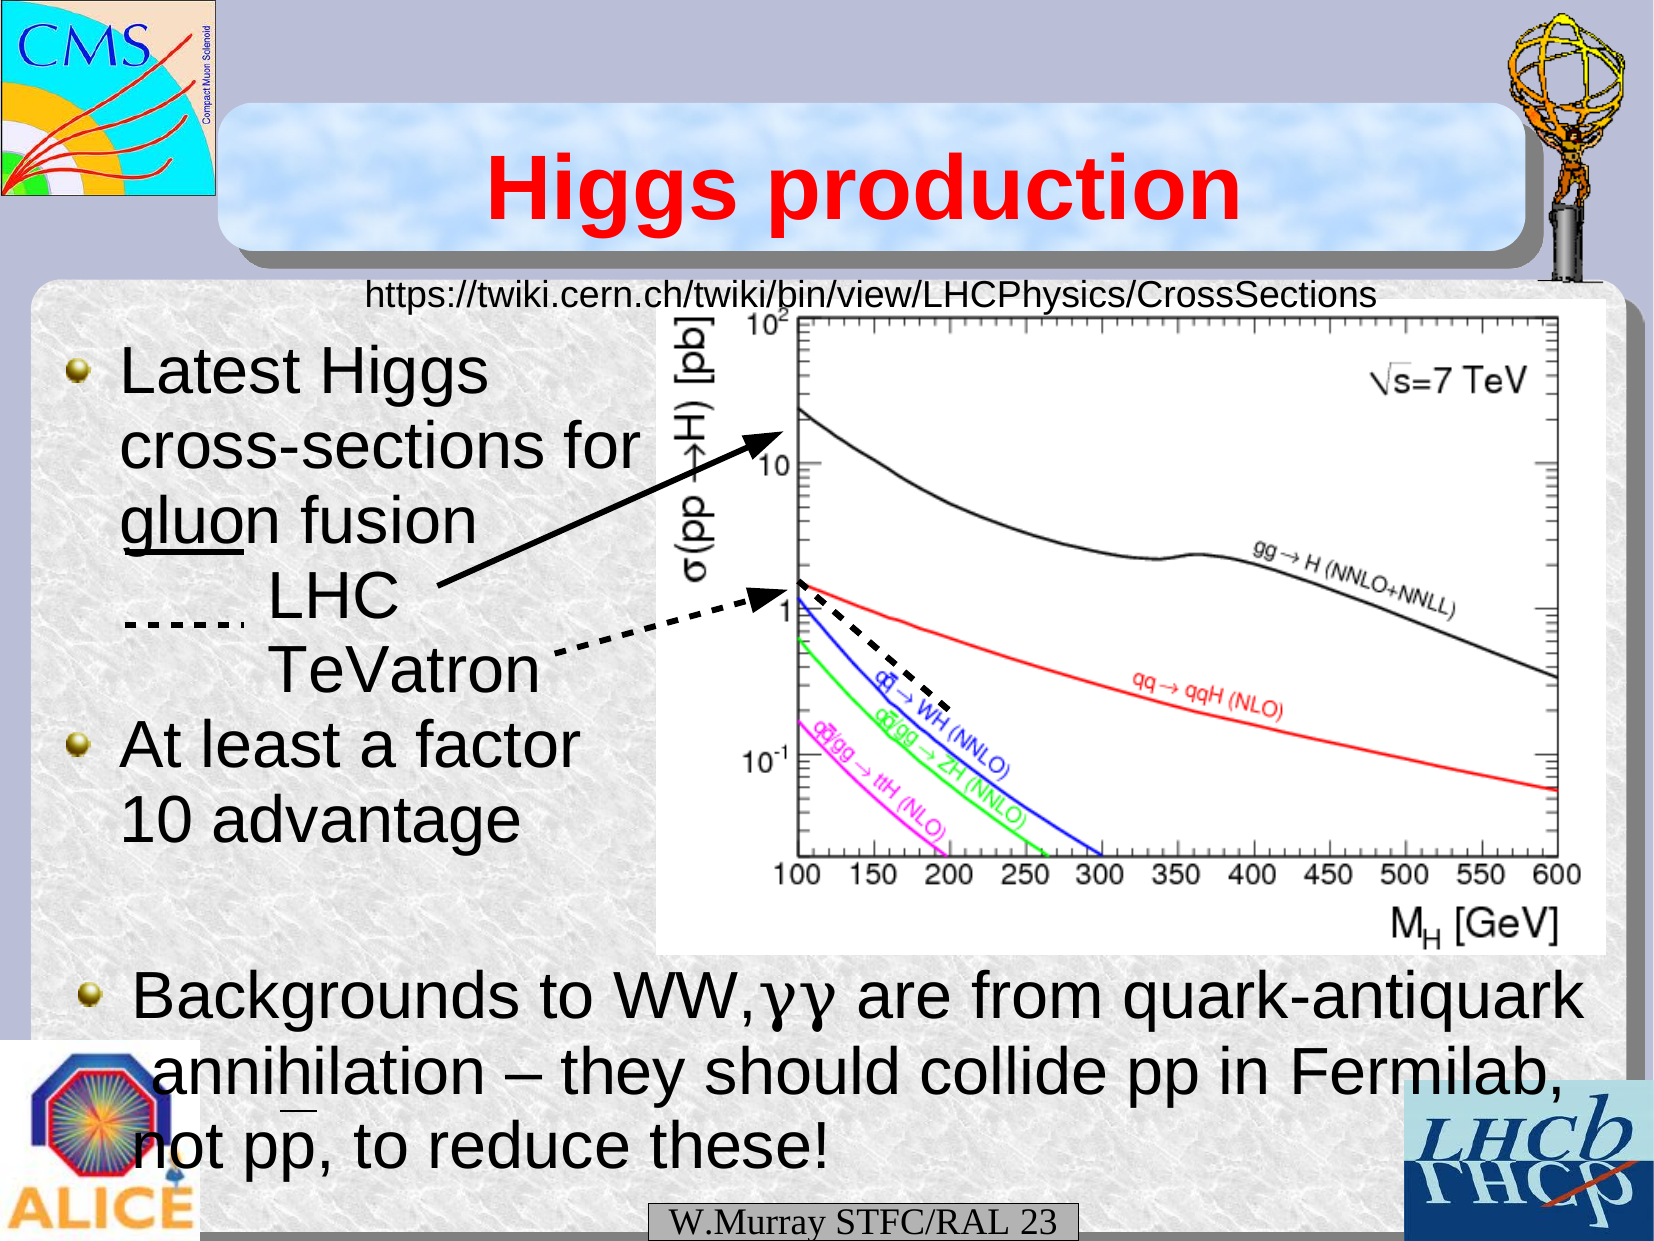

# Higgs production
https://twiki.cern.ch/twiki/bin/view/LHCPhysics/CrossSections
Latest Higgs cross-sections for gluon fusion
 LHC
 TeVatron
At least a factor 10 advantage
Backgrounds to WW,γγ are from quark-antiquark annihilation – they should collide pp in Fermilab, not pp, to reduce these!